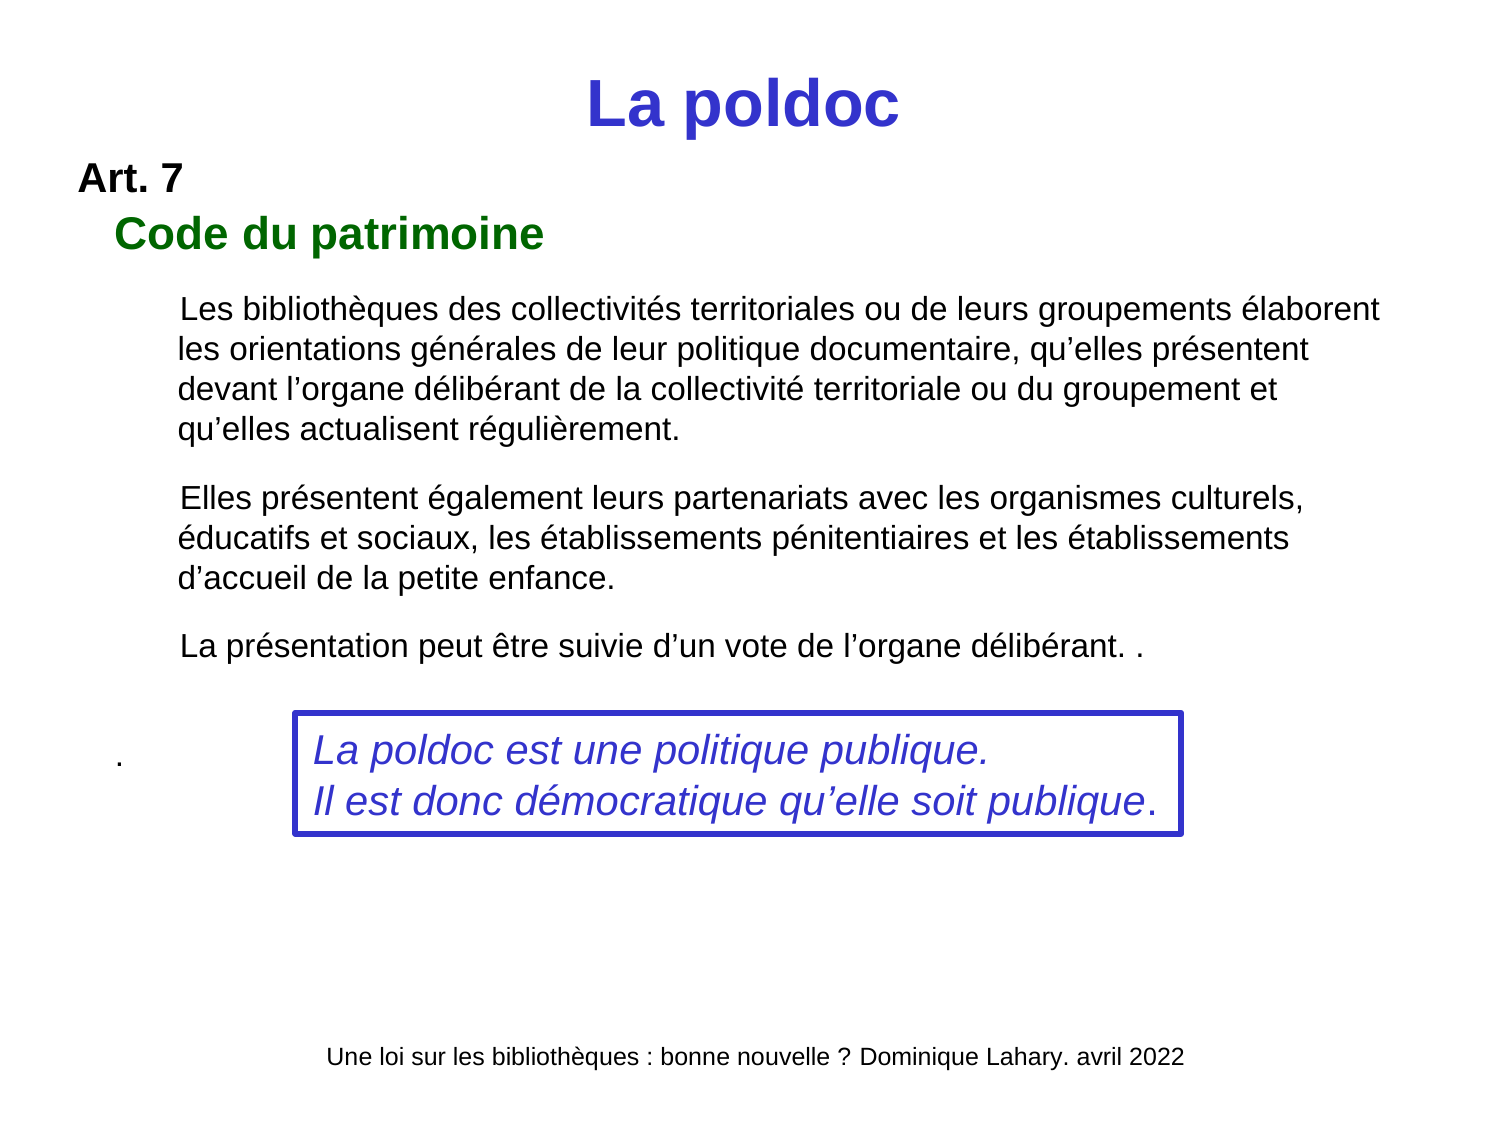

La poldoc
Art. 7
Code du patrimoine
 Les bibliothèques des collectivités territoriales ou de leurs groupements élaborent les orientations générales de leur politique documentaire, qu’elles présentent devant l’organe délibérant de la collectivité territoriale ou du groupement et qu’elles actualisent régulièrement.
 Elles présentent également leurs partenariats avec les organismes culturels, éducatifs et sociaux, les établissements pénitentiaires et les établissements d’accueil de la petite enfance.
 La présentation peut être suivie d’un vote de l’organe délibérant. .
.
La poldoc est une politique publique.
Il est donc démocratique qu’elle soit publique.
Une loi sur les bibliothèques : bonne nouvelle ? Dominique Lahary. avril 2022